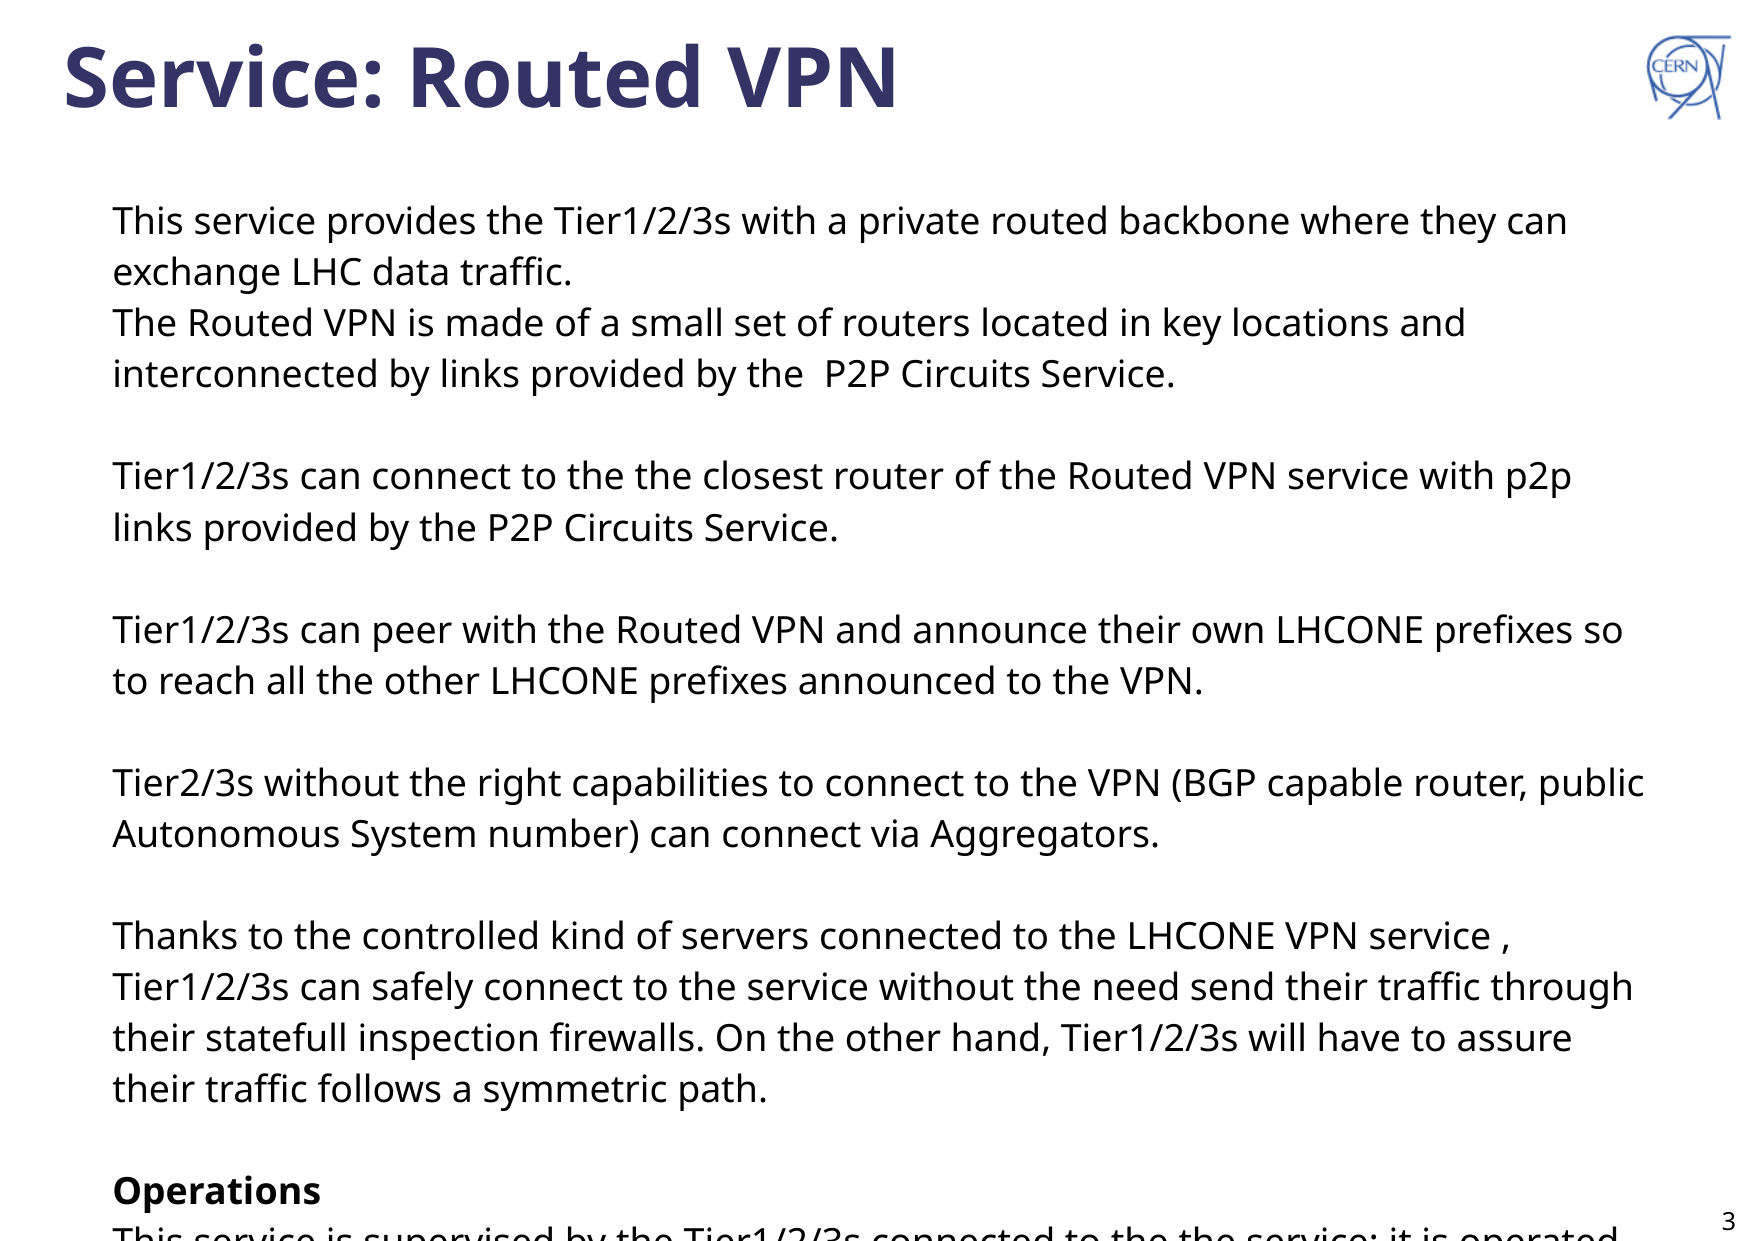

# Service: Routed VPN
This service provides the Tier1/2/3s with a private routed backbone where they can exchange LHC data traffic.
The Routed VPN is made of a small set of routers located in key locations and interconnected by links provided by the P2P Circuits Service.
Tier1/2/3s can connect to the the closest router of the Routed VPN service with p2p links provided by the P2P Circuits Service.
Tier1/2/3s can peer with the Routed VPN and announce their own LHCONE prefixes so to reach all the other LHCONE prefixes announced to the VPN.
Tier2/3s without the right capabilities to connect to the VPN (BGP capable router, public Autonomous System number) can connect via Aggregators.
Thanks to the controlled kind of servers connected to the LHCONE VPN service , Tier1/2/3s can safely connect to the service without the need send their traffic through their statefull inspection firewalls. On the other hand, Tier1/2/3s will have to assure their traffic follows a symmetric path.
Operations
This service is supervised by the Tier1/2/3s connected to the the service; it is operated by the LHCONE NOC.
3